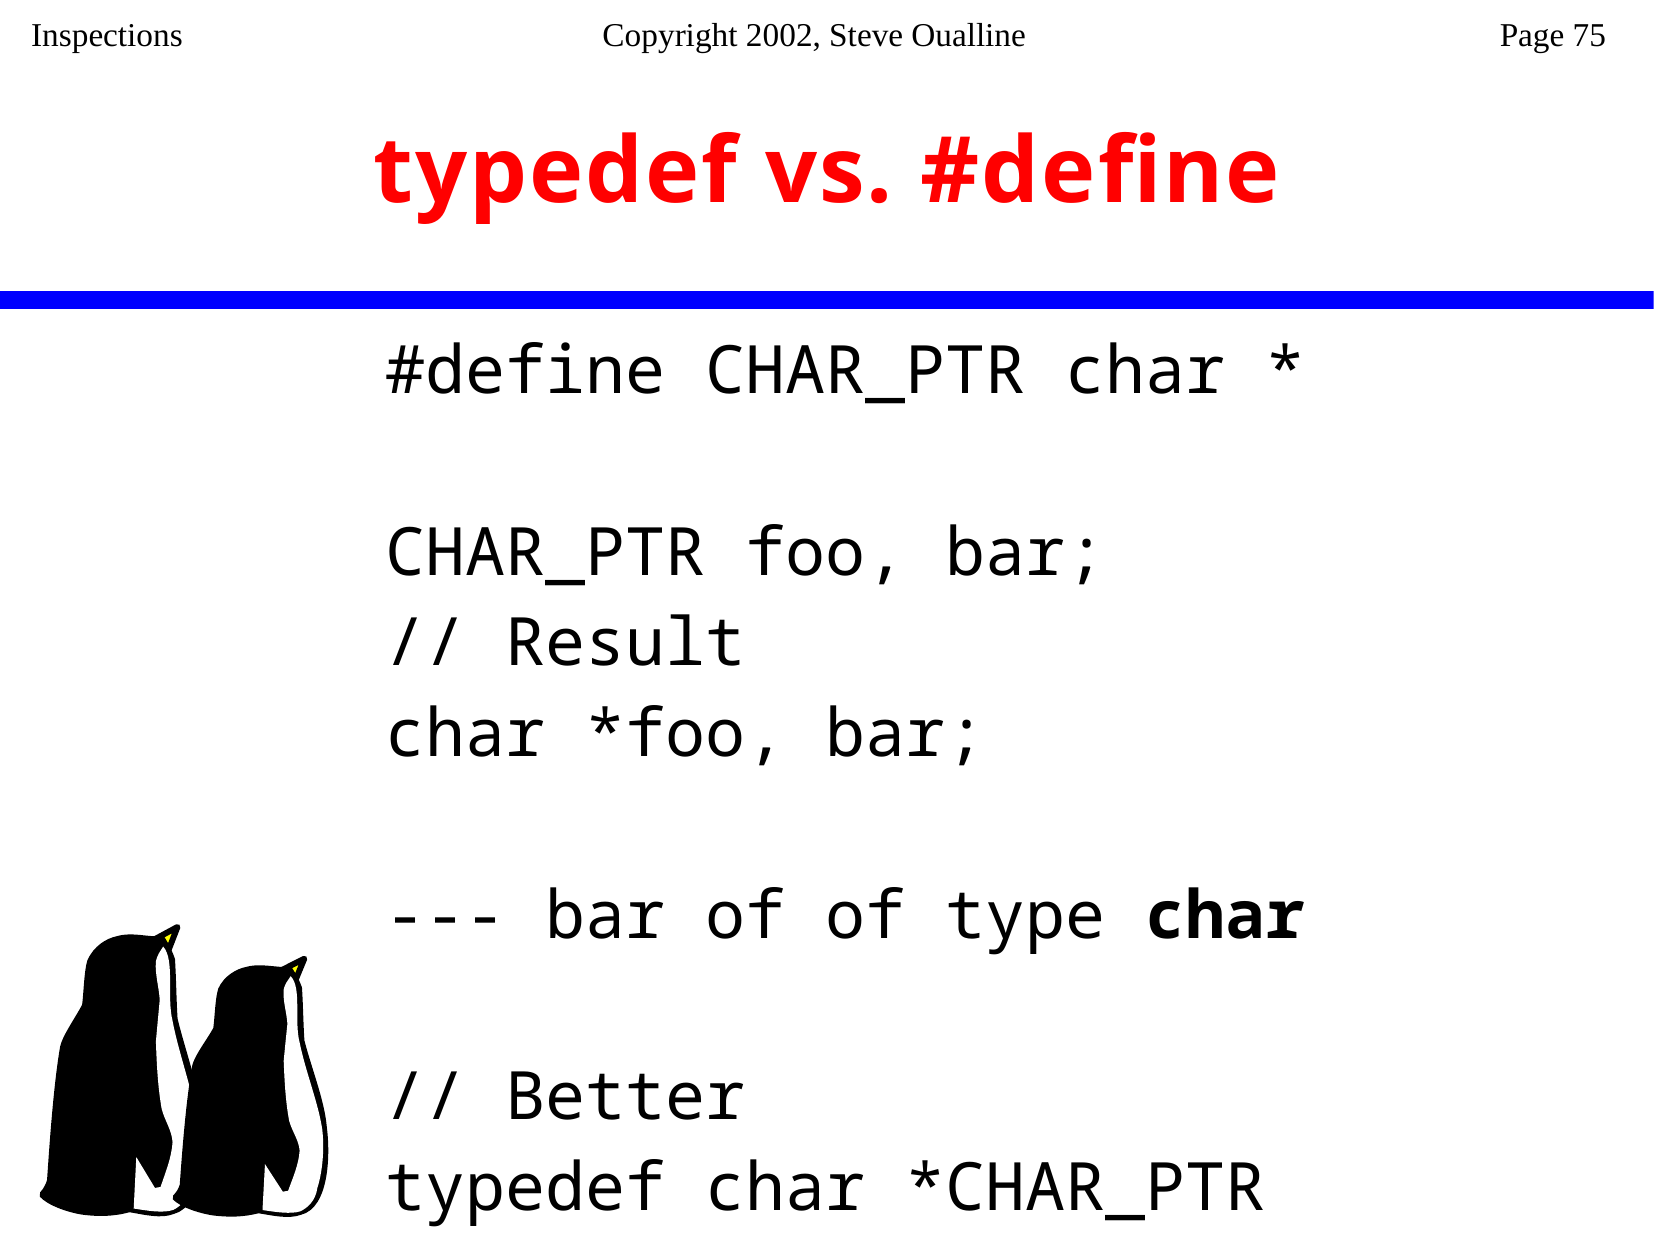

# typedef vs. #define
#define CHAR_PTR char *
CHAR_PTR foo, bar;
// Result
char *foo, bar;
--- bar of of type char
// Better
typedef char *CHAR_PTR
CHAR_PTR foo, bar